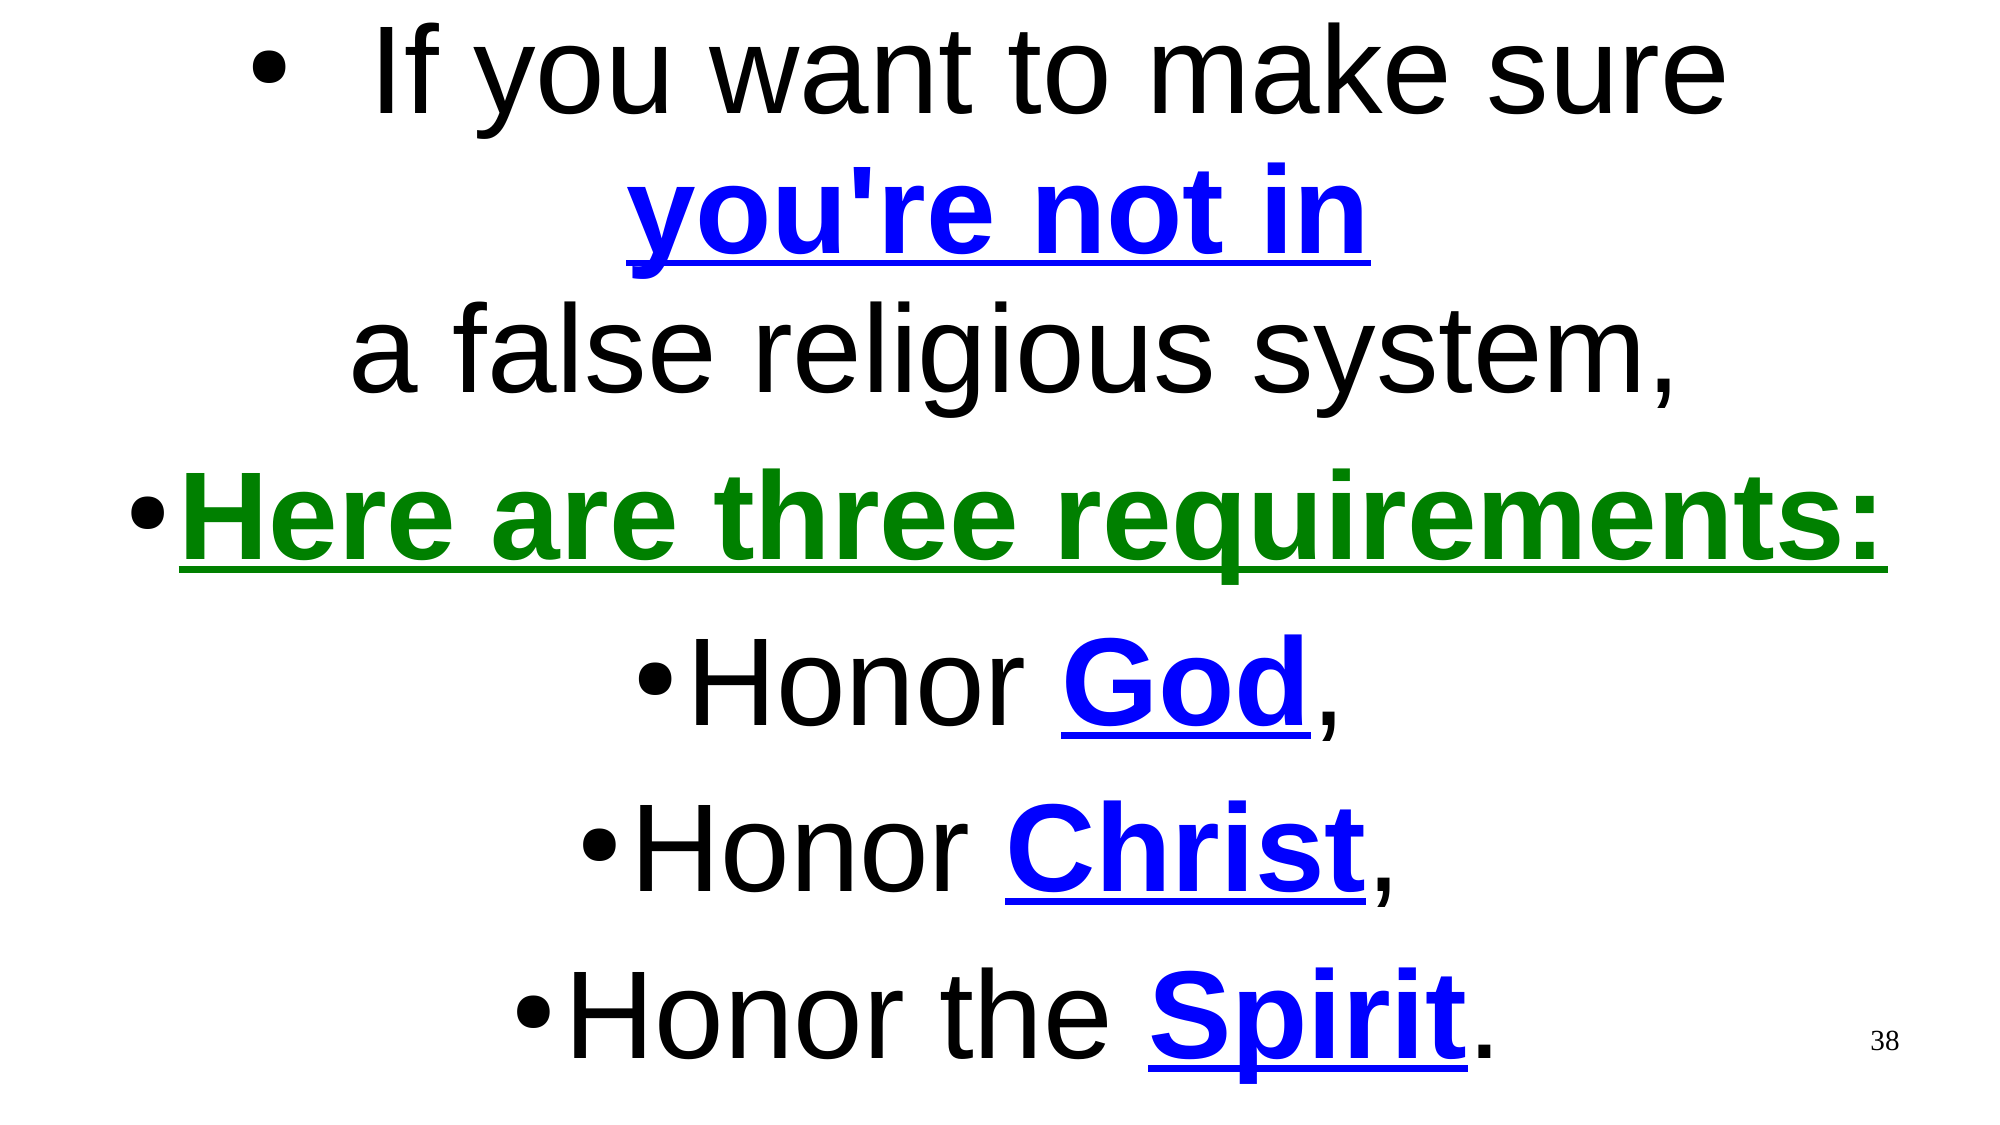

# If you want to make sure you're not in a false religious system,
Here are three requirements:
Honor God,
Honor Christ,
Honor the Spirit.
38